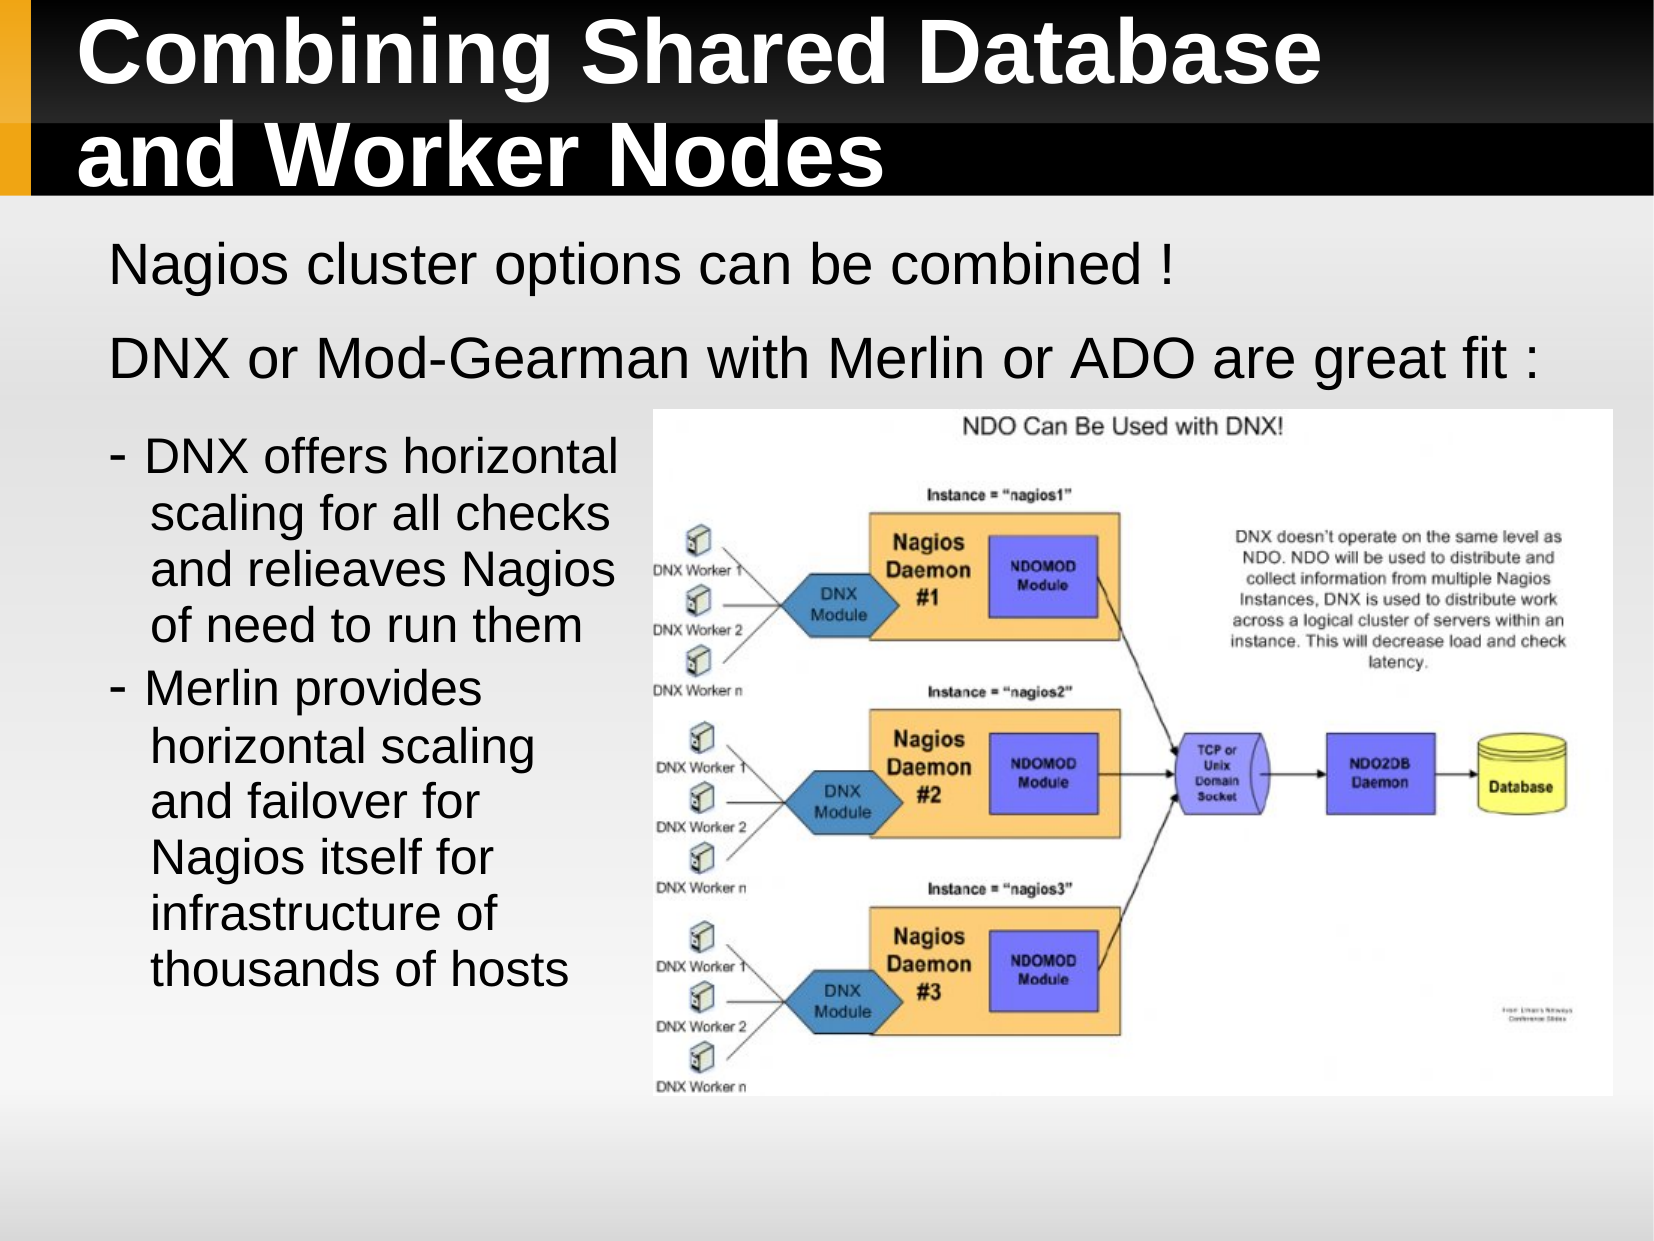

# Combining Shared Database and Worker Nodes
Nagios cluster options can be combined !
DNX or Mod-Gearman with Merlin or ADO are great fit :
- DNX offers horizontal
 scaling for all checks
 and relieaves Nagios
 of need to run them
- Merlin provides
 horizontal scaling
 and failover for
 Nagios itself for
 infrastructure of
 thousands of hosts